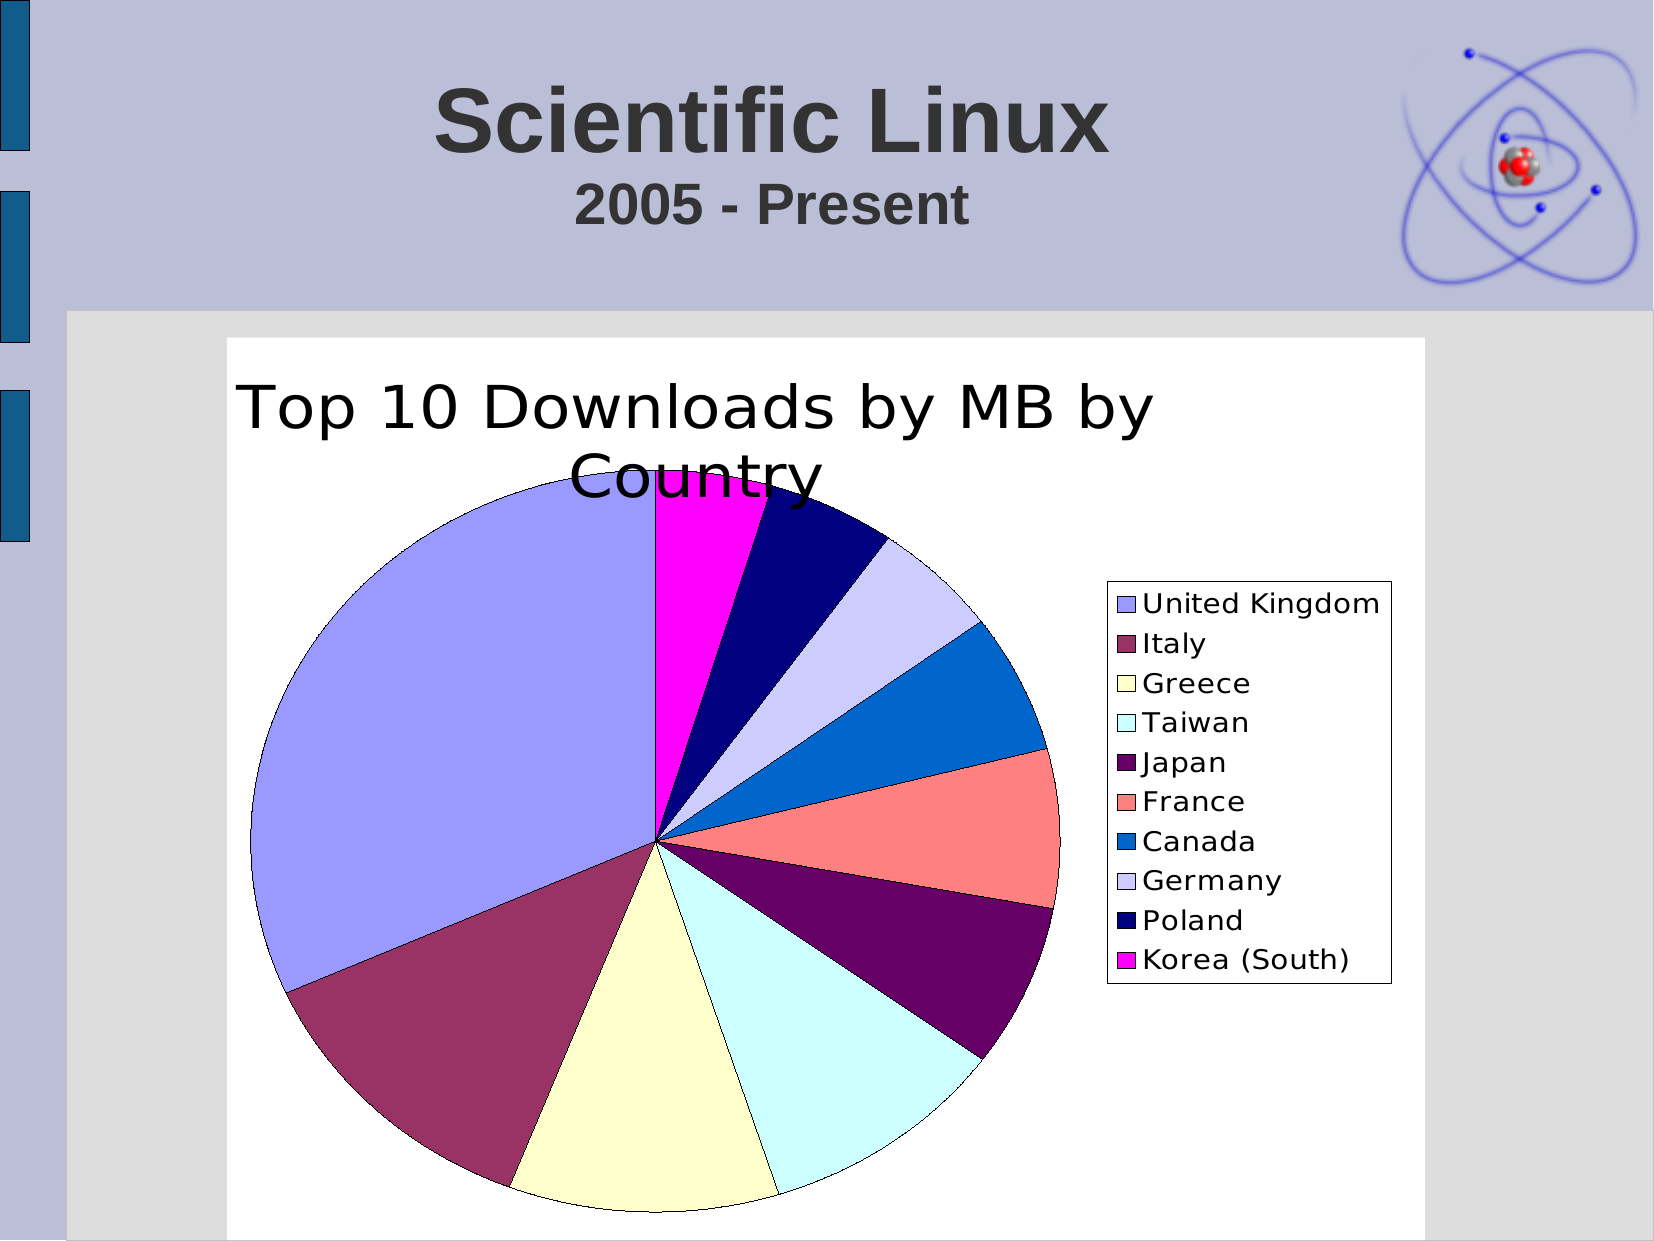

# Scientific Linux 2005 - Present
### Chart: Top 10 Downloads by MB by Country
| Category | Column AT |
|---|---|
| United Kingdom | 3609162.0 |
| Italy | 1411555.0 |
| Greece | 1233125.0 |
| Taiwan | 1142413.0 |
| Japan | 807569.0 |
| France | 789630.0 |
| Canada | 692245.0 |
| Germany | 584440.0 |
| Poland | 580312.0 |
| Korea (South) | 530795.0 |